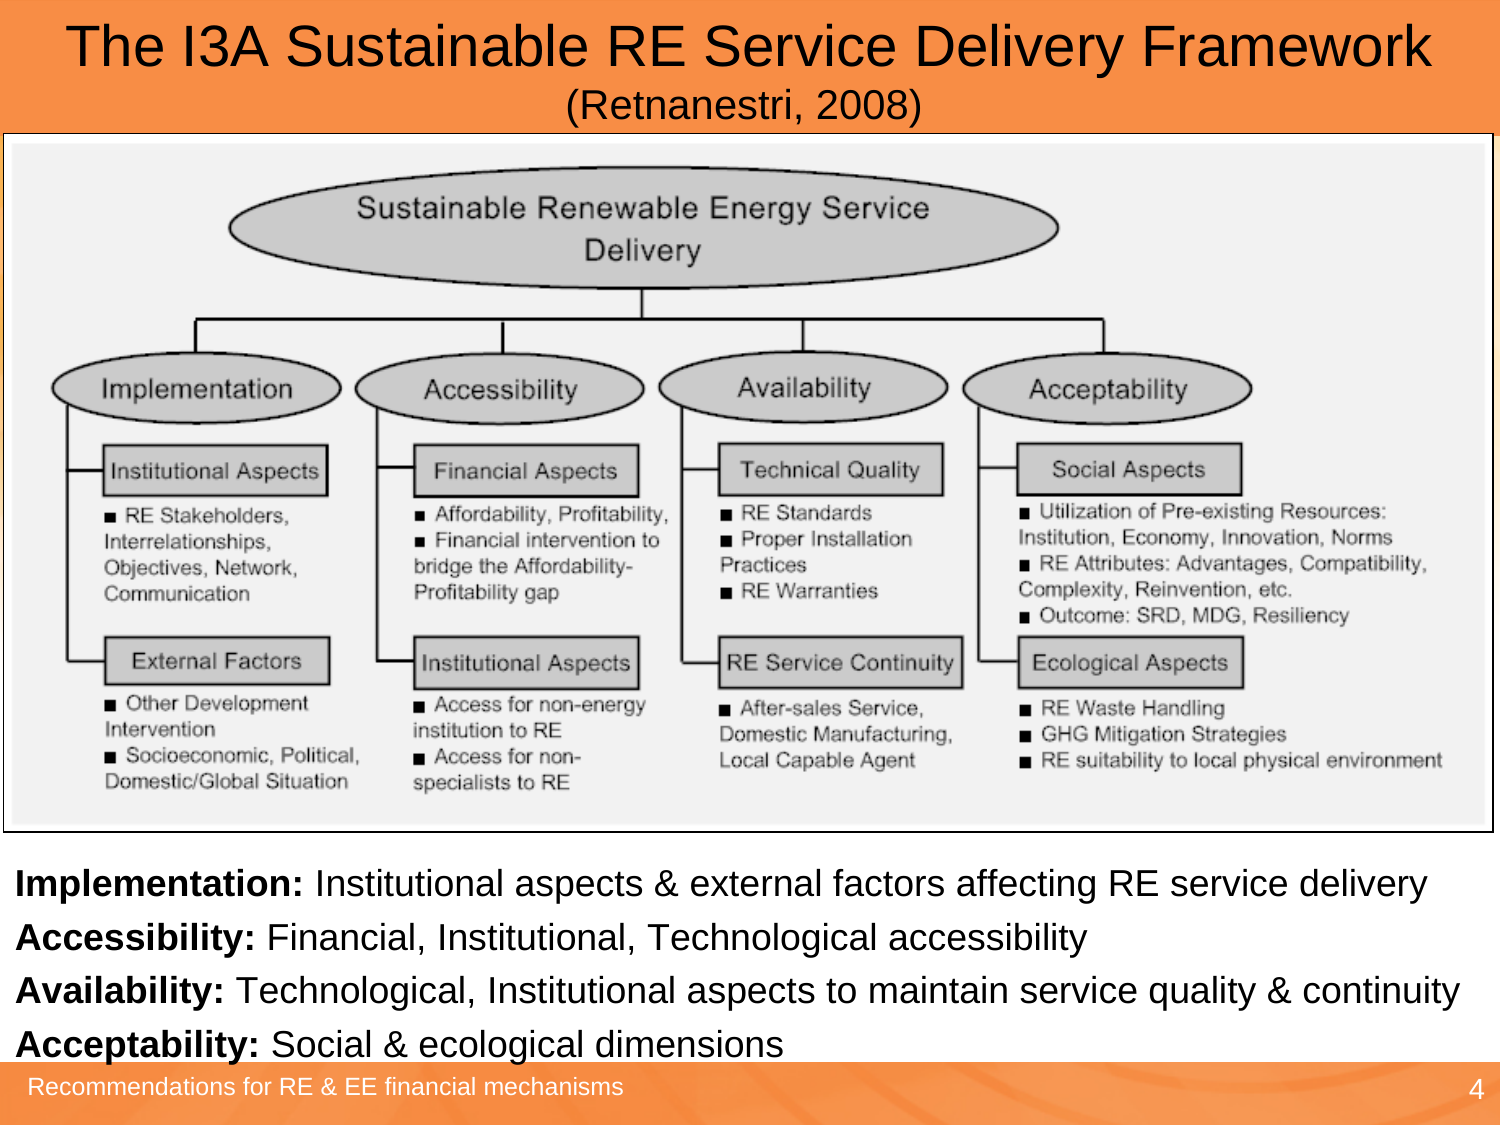

The I3A Sustainable RE Service Delivery Framework (Retnanestri, 2008)
I
Implementation: Institutional aspects & external factors affecting RE service delivery
Accessibility: Financial, Institutional, Technological accessibility
Availability: Technological, Institutional aspects to maintain service quality & continuity
Acceptability: Social & ecological dimensions
Recommendations for RE & EE financial mechanisms